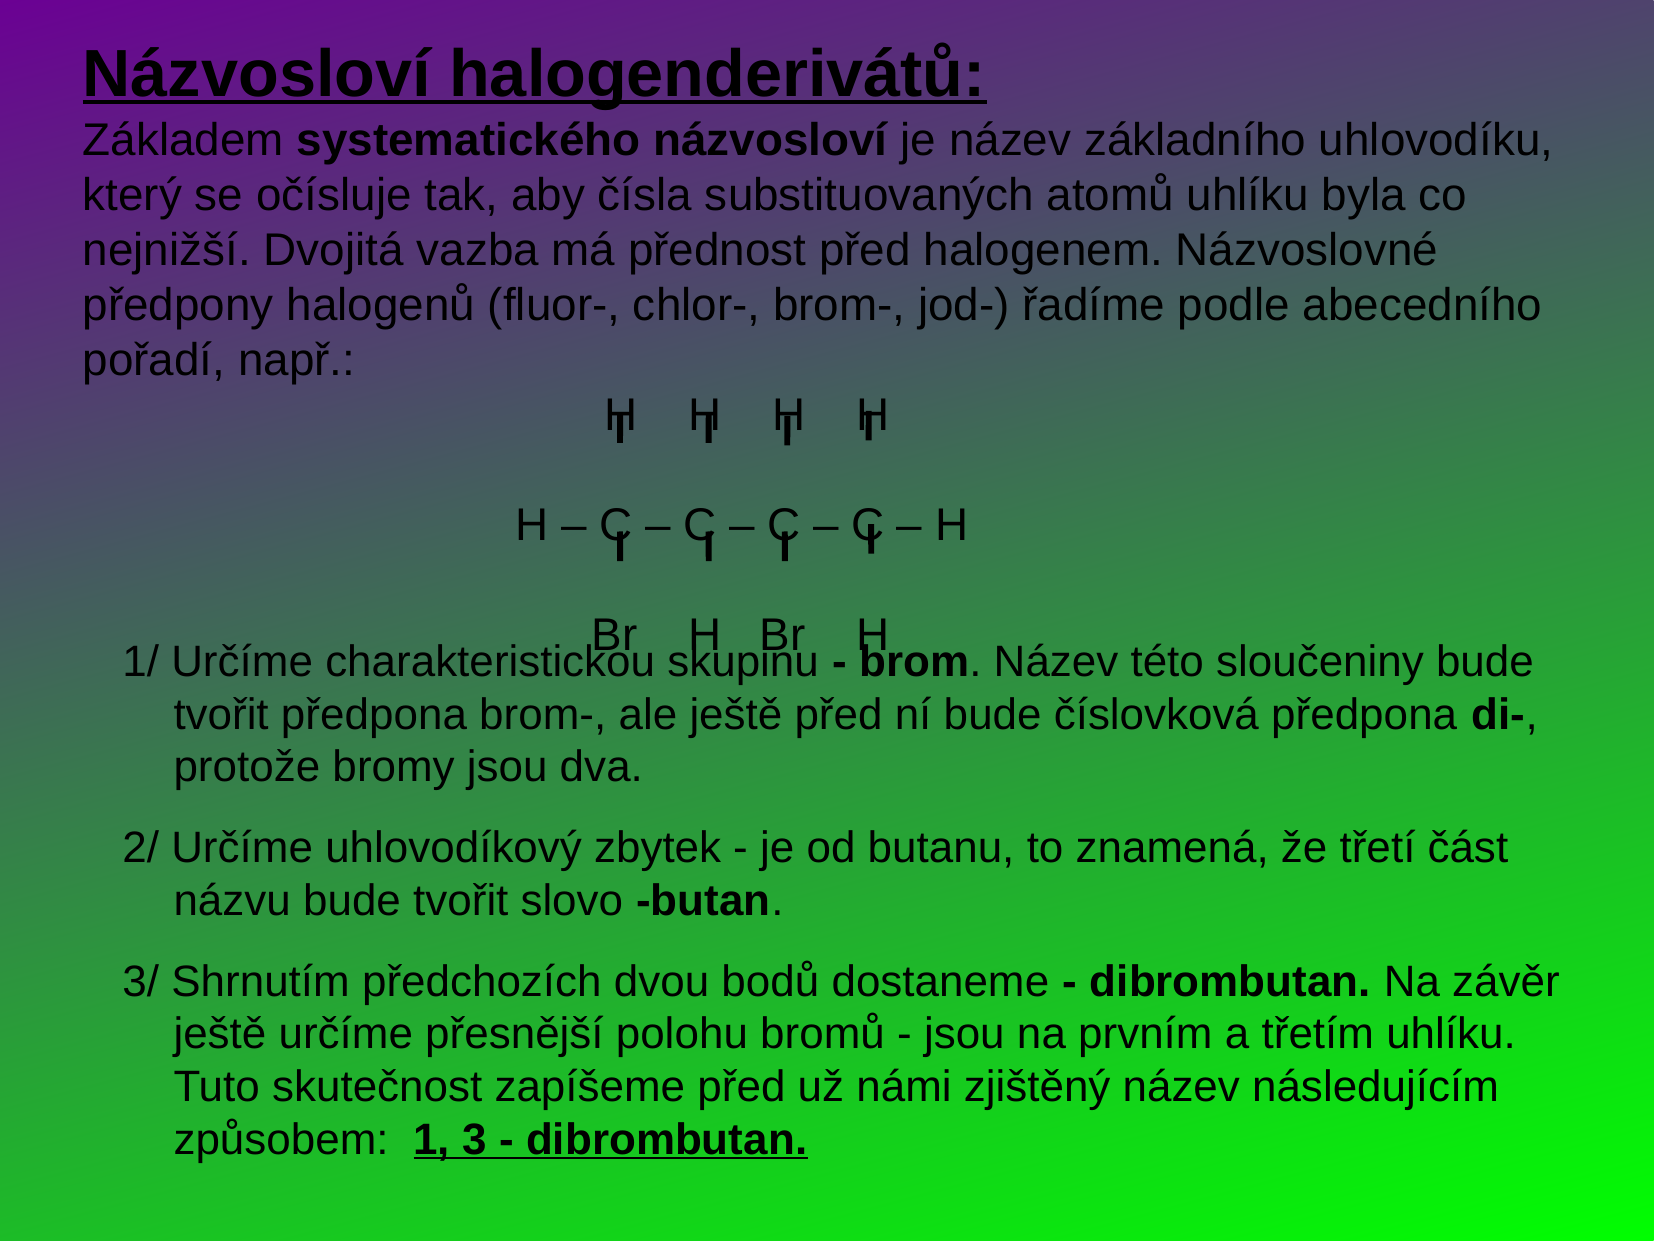

# Názvosloví halogenderivátů: Základem systematického názvosloví je název základního uhlovodíku, který se očísluje tak, aby čísla substituovaných atomů uhlíku byla co nejnižší. Dvojitá vazba má přednost před halogenem. Názvoslovné předpony halogenů (fluor-, chlor-, brom-, jod-) řadíme podle abecedního pořadí, např.: H H H H H – C – C – C – C – H Br H Br H
1/ Určíme charakteristickou skupinu - brom. Název této sloučeniny bude tvořit předpona brom-, ale ještě před ní bude číslovková předpona di-, protože bromy jsou dva.
2/ Určíme uhlovodíkový zbytek - je od butanu, to znamená, že třetí část názvu bude tvořit slovo -butan.
3/ Shrnutím předchozích dvou bodů dostaneme - dibrombutan. Na závěr ještě určíme přesnější polohu bromů - jsou na prvním a třetím uhlíku. Tuto skutečnost zapíšeme před už námi zjištěný název následujícím způsobem: 1, 3 - dibrombutan.